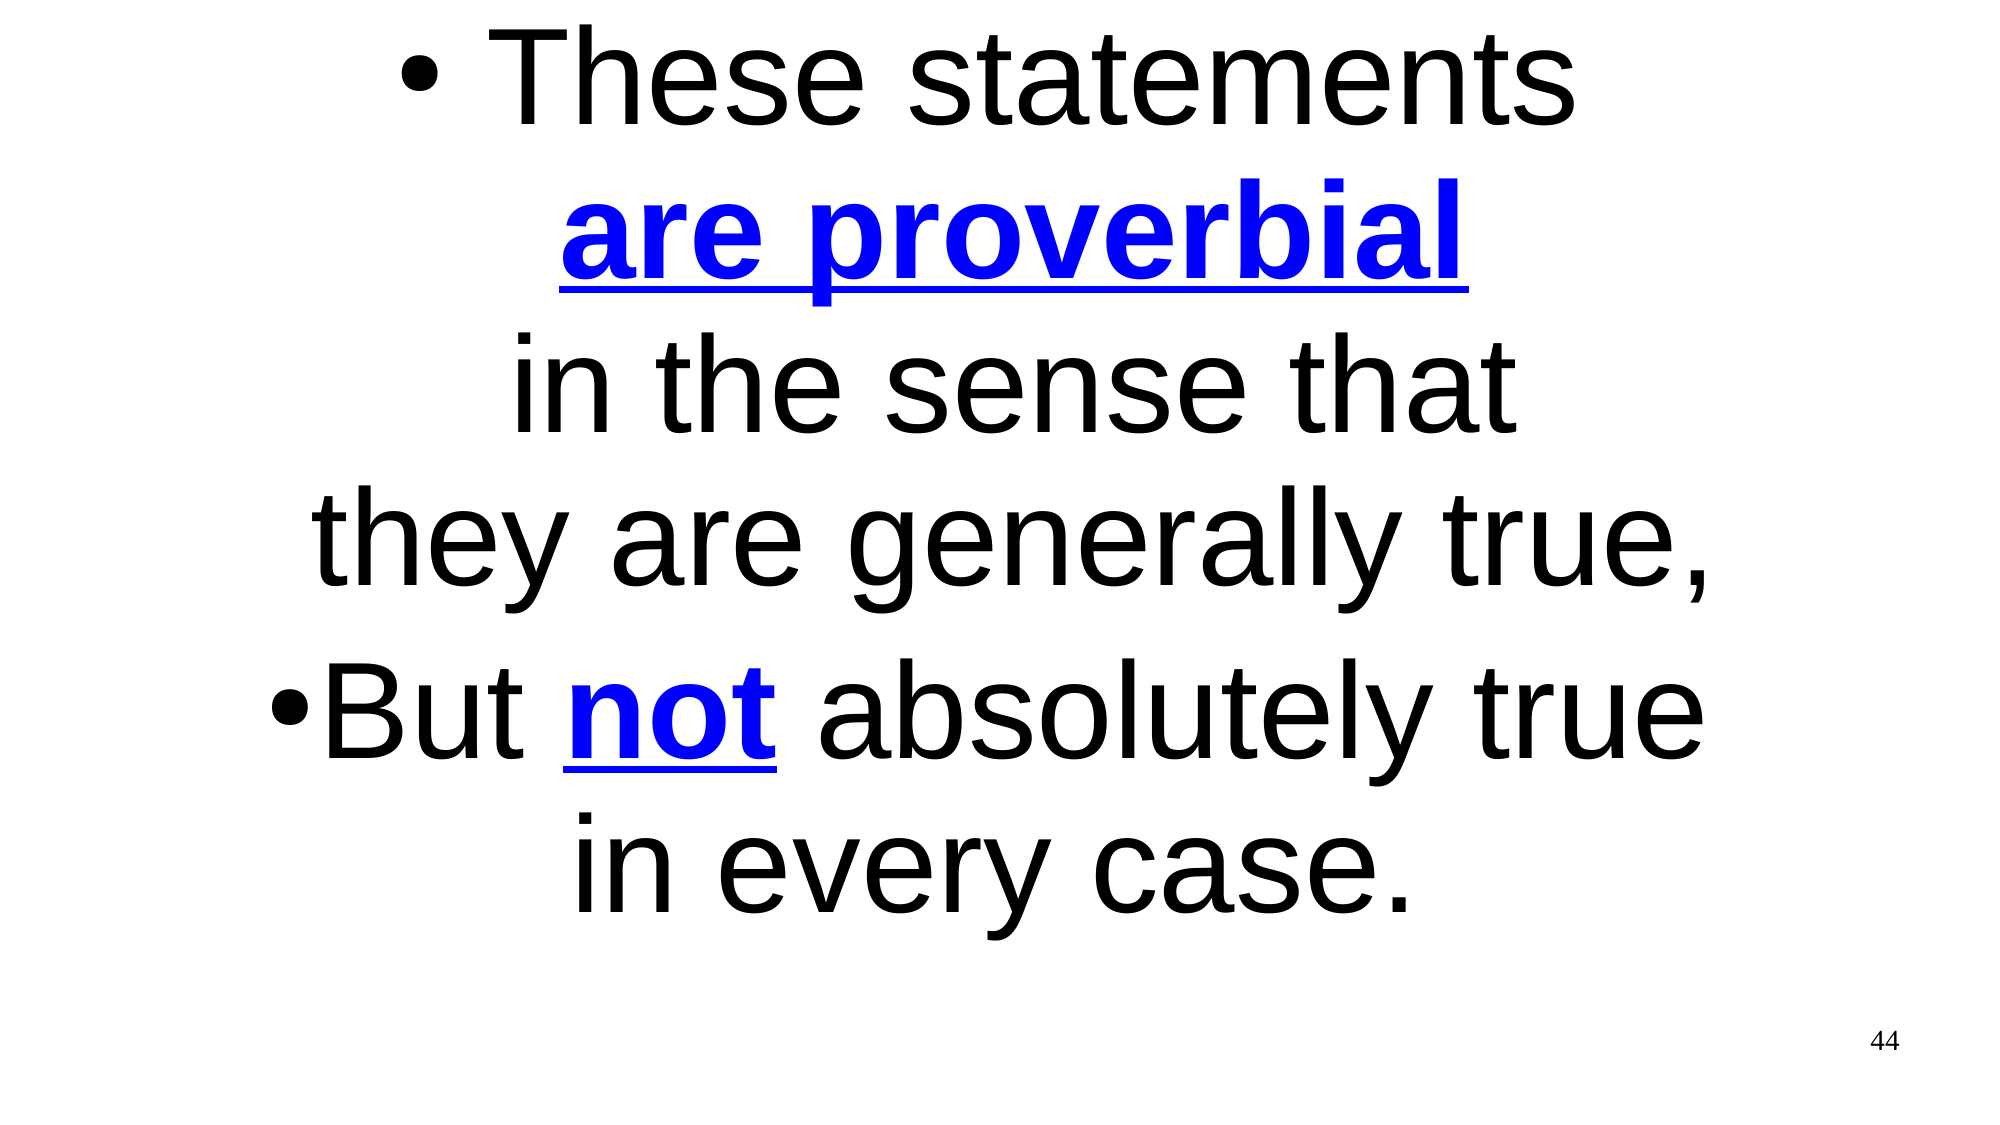

# These statements are proverbial in the sense that they are generally true,
But not absolutely true
in every case.
44